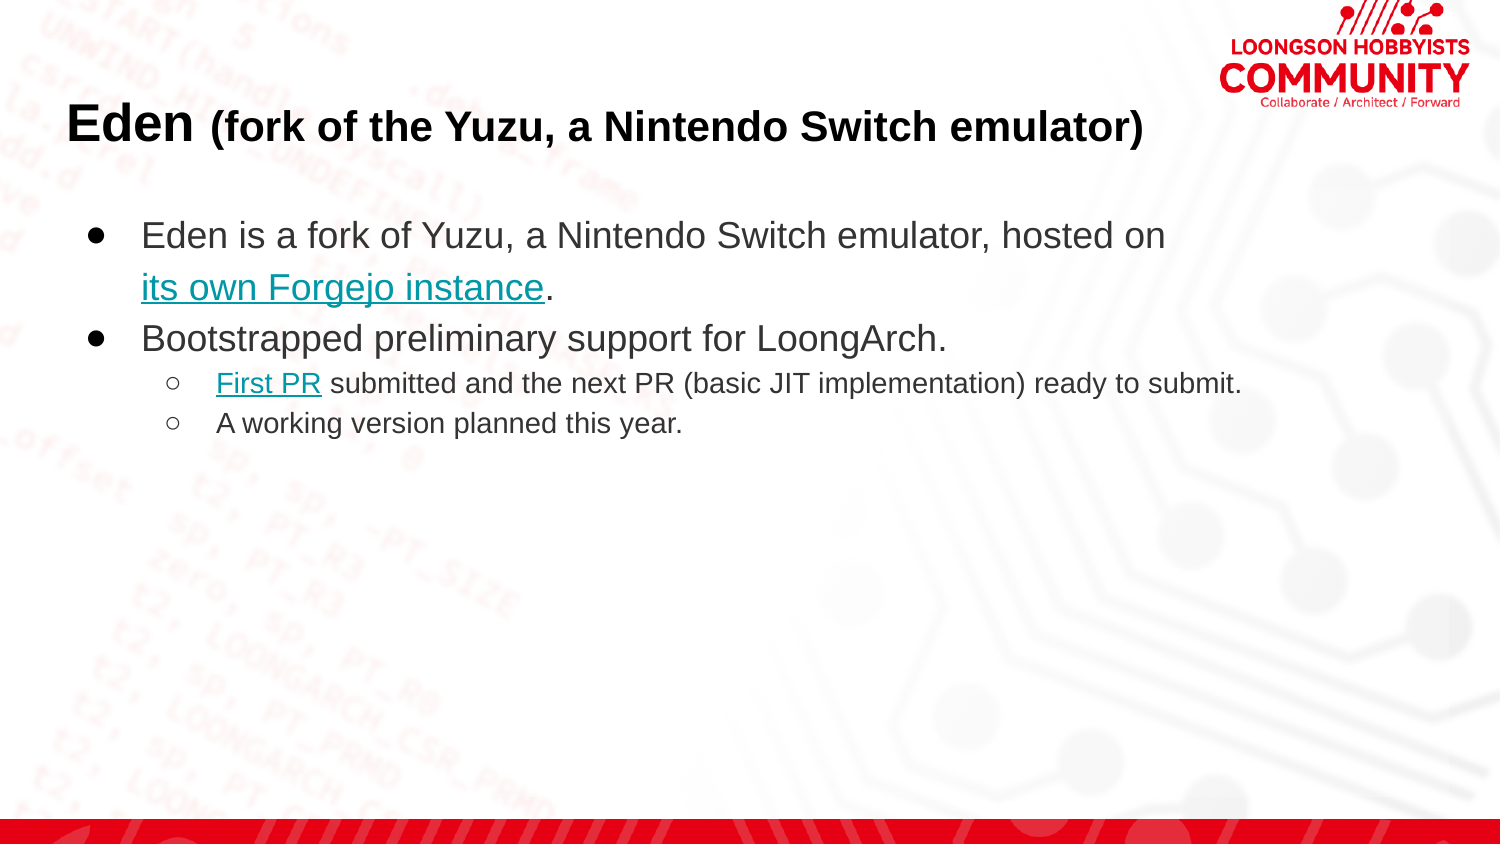

# Eden (fork of the Yuzu, a Nintendo Switch emulator)
Eden is a fork of Yuzu, a Nintendo Switch emulator, hosted on its own Forgejo instance.
Bootstrapped preliminary support for LoongArch.
First PR submitted and the next PR (basic JIT implementation) ready to submit.
A working version planned this year.